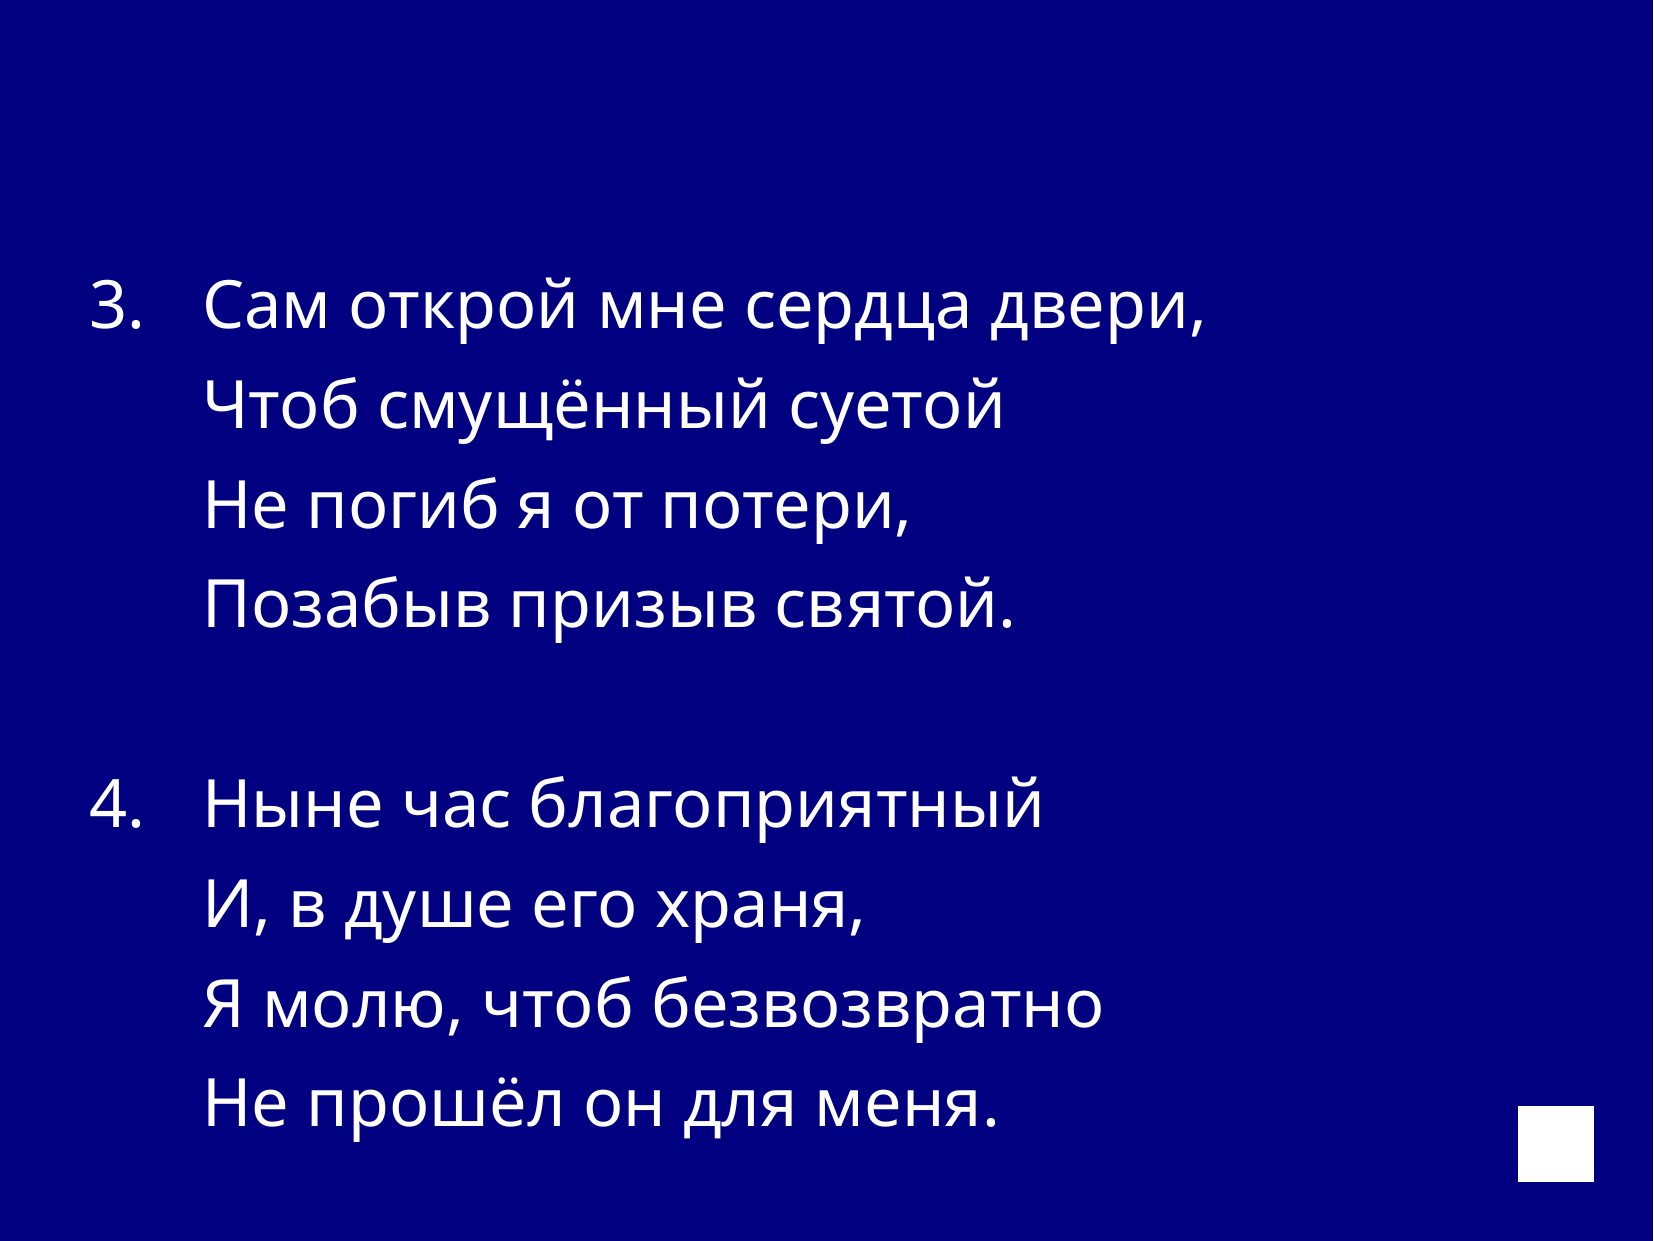

3.	Сам открой мне сердца двери,
	Чтоб смущённый суетой
	Не погиб я от потери,
	Позабыв призыв святой.
4.	Ныне час благоприятный
	И, в душе его храня,
	Я молю, чтоб безвозвратно
	Не прошёл он для меня.